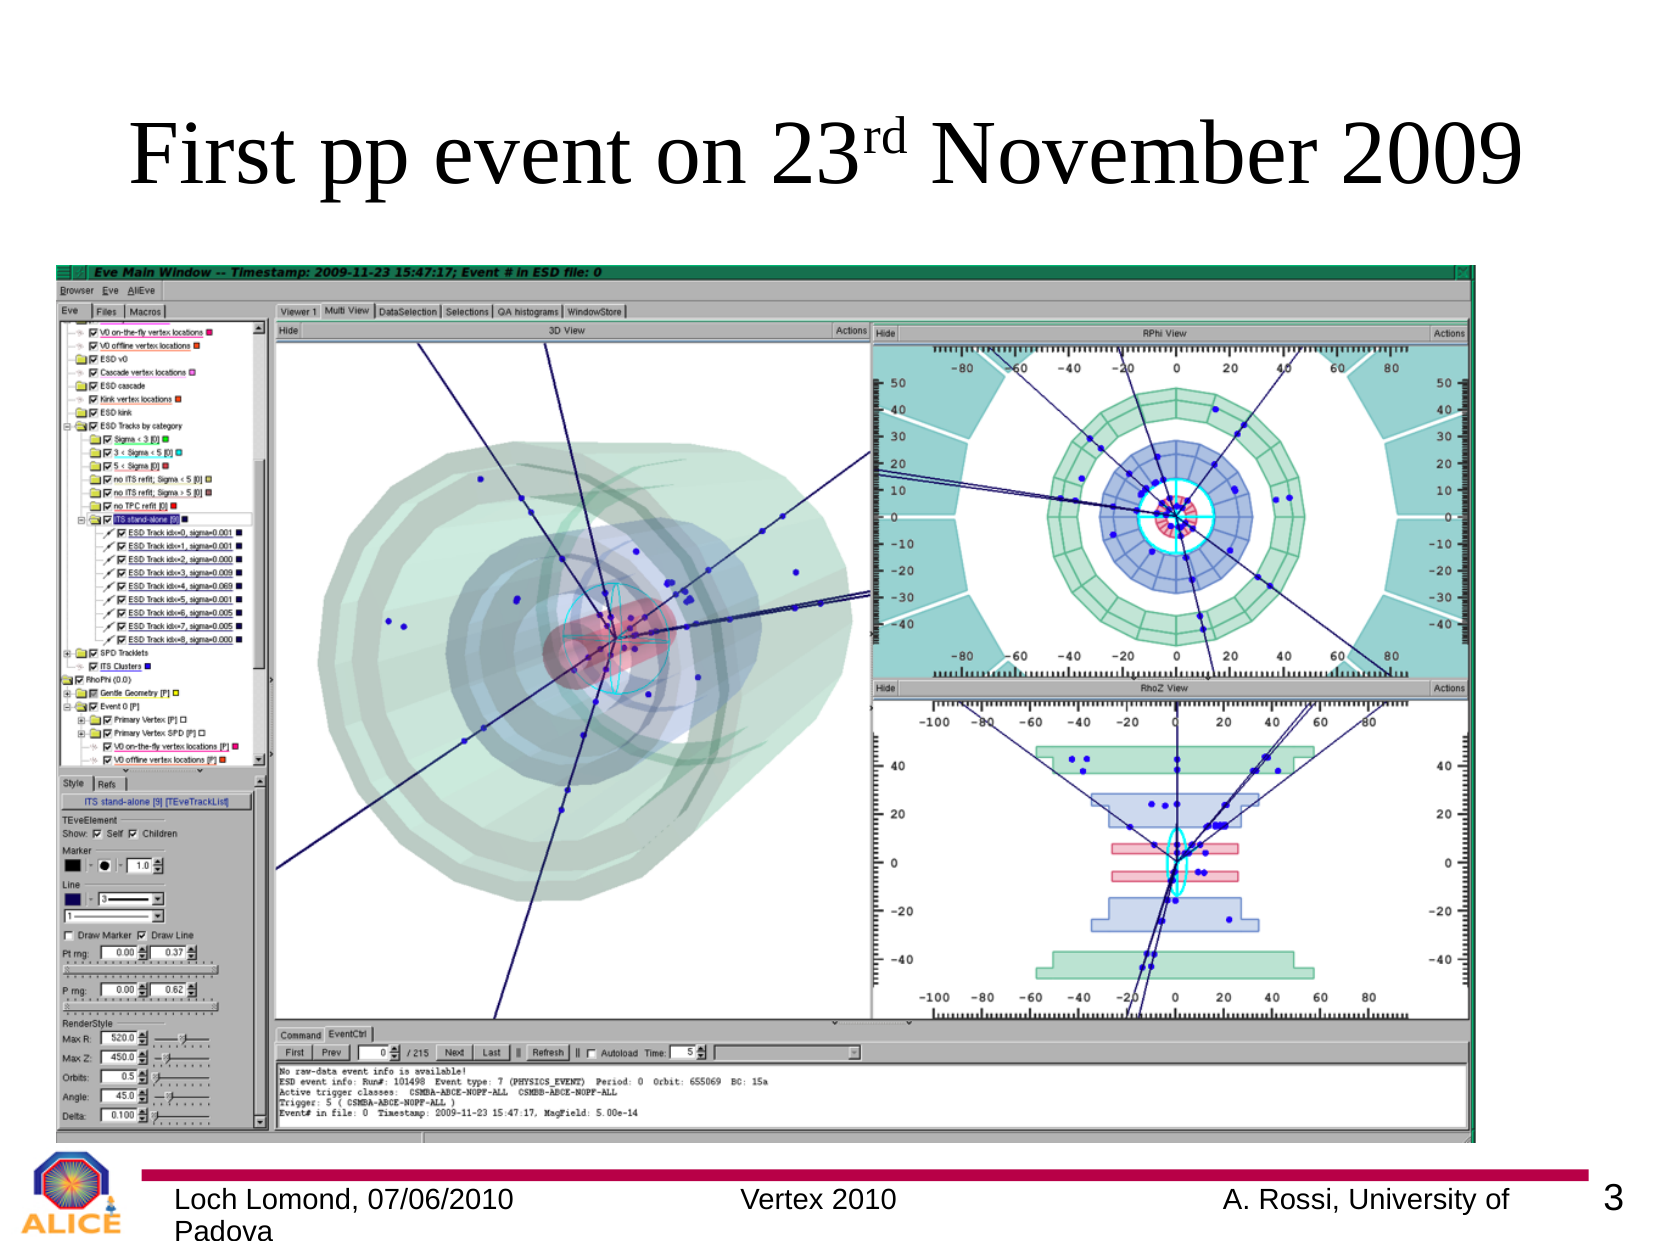

# First pp event on 23rd November 2009
Loch Lomond, 07/06/2010 		 Vertex 2010 		 A. Rossi, University of Padova
3